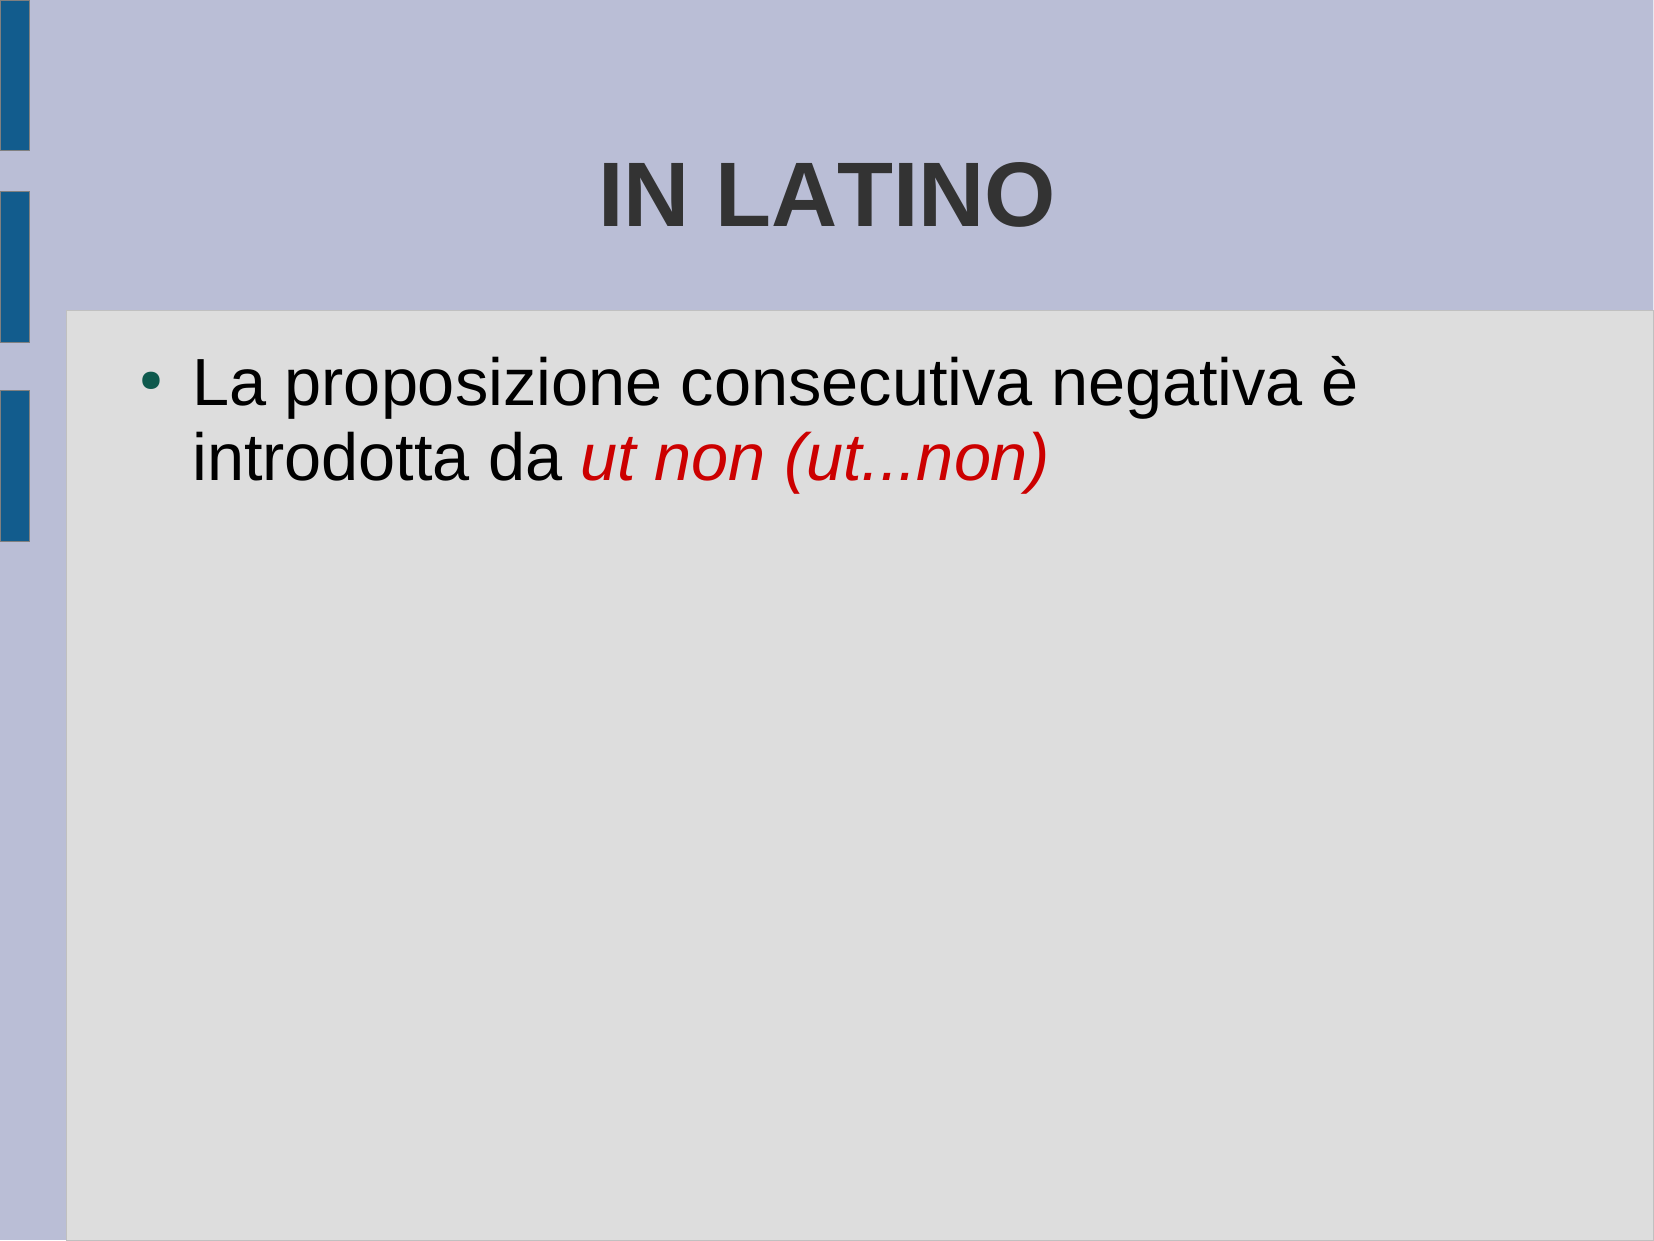

# IN LATINO
La proposizione consecutiva negativa è introdotta da ut non (ut...non)